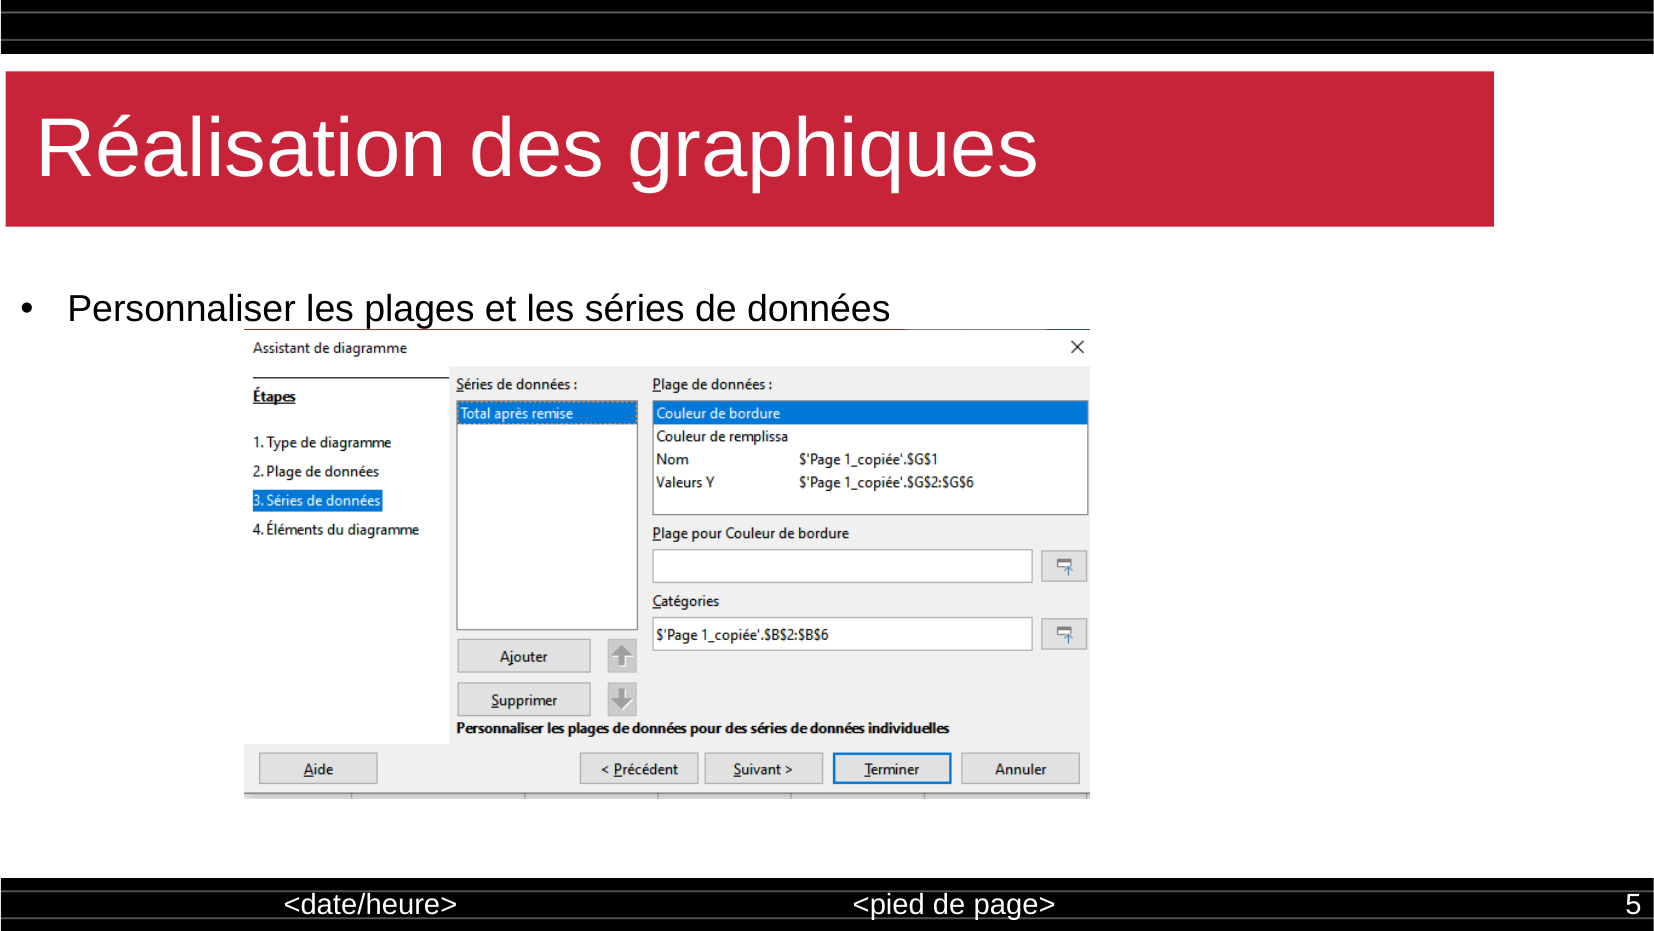

Réalisation des graphiques
Personnaliser les plages et les séries de données